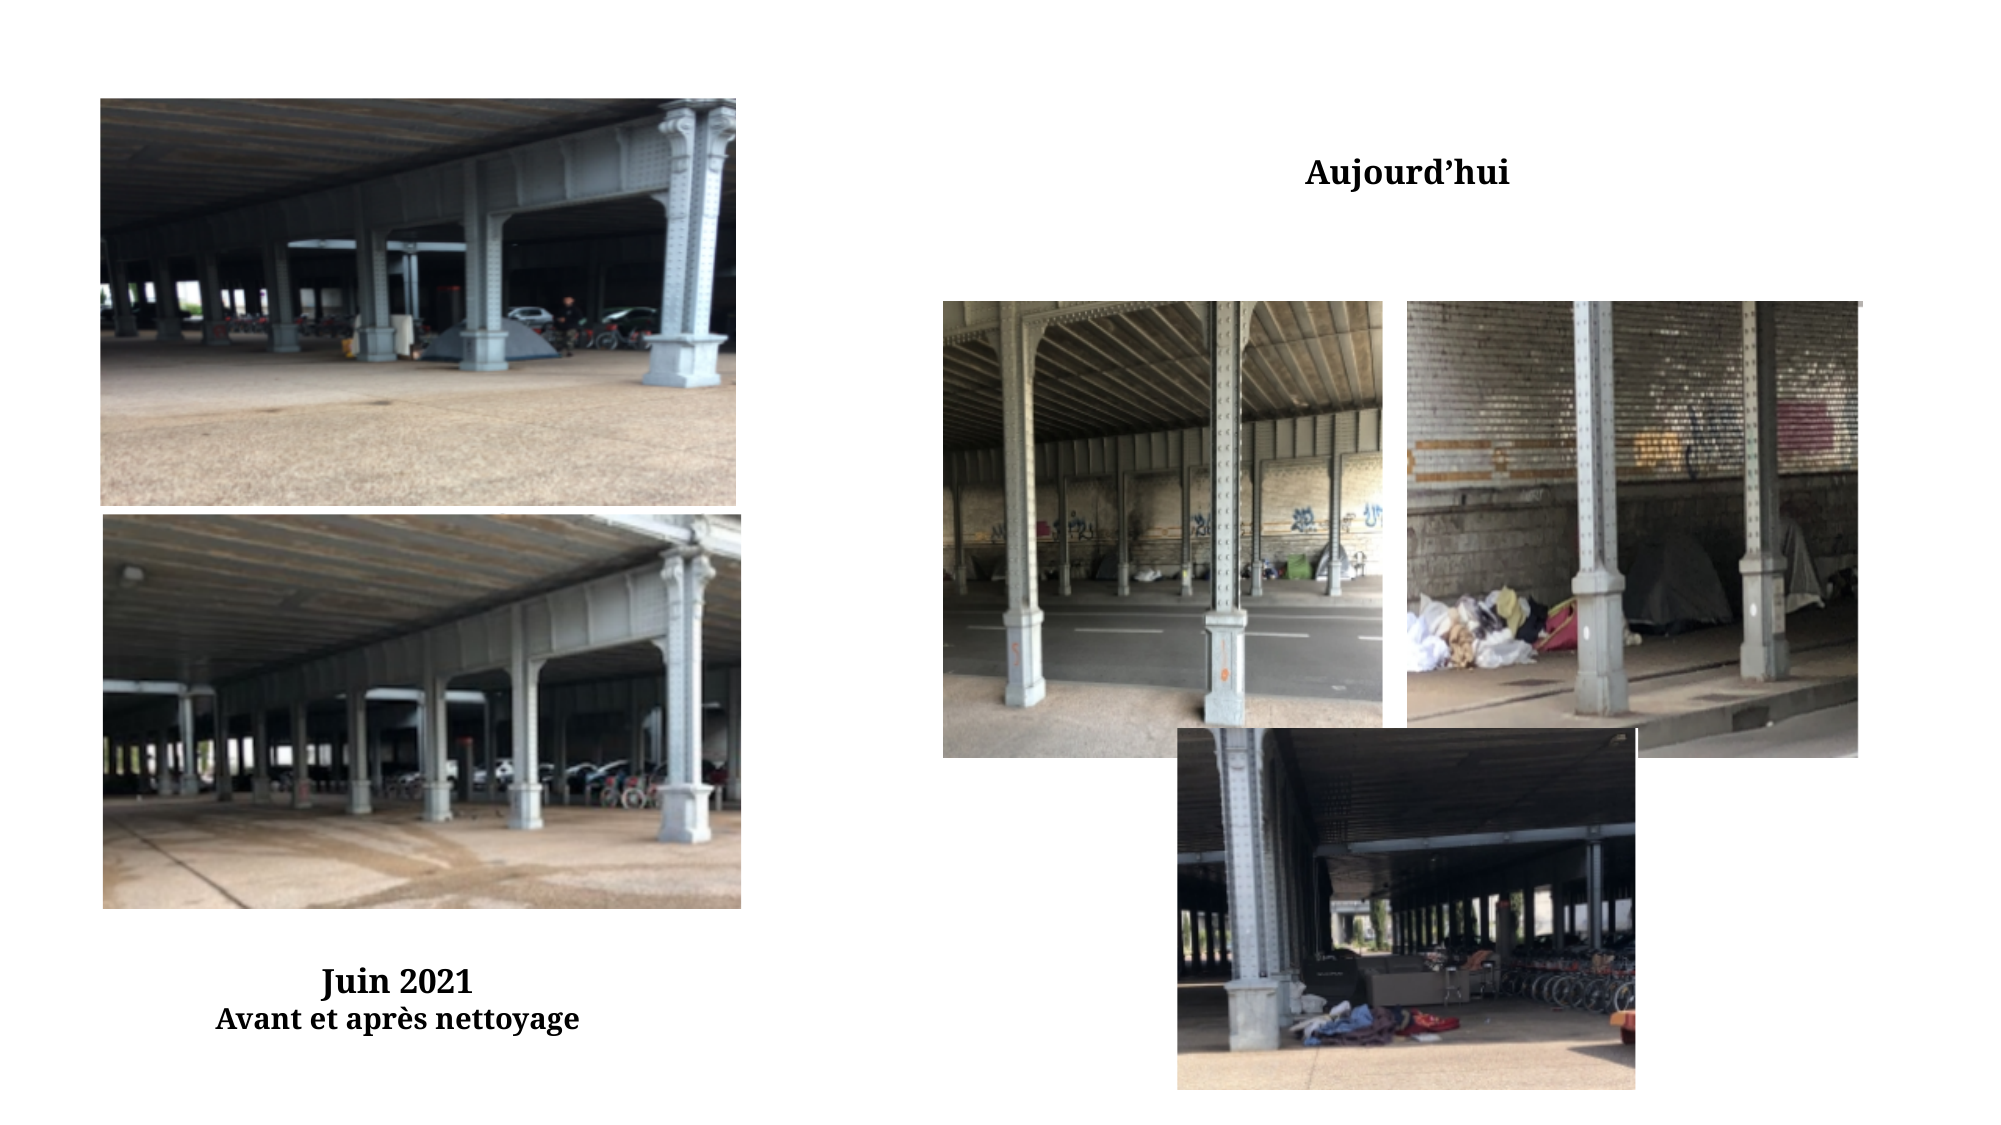

Aujourd’hui
Juin 2021
Avant et après nettoyage